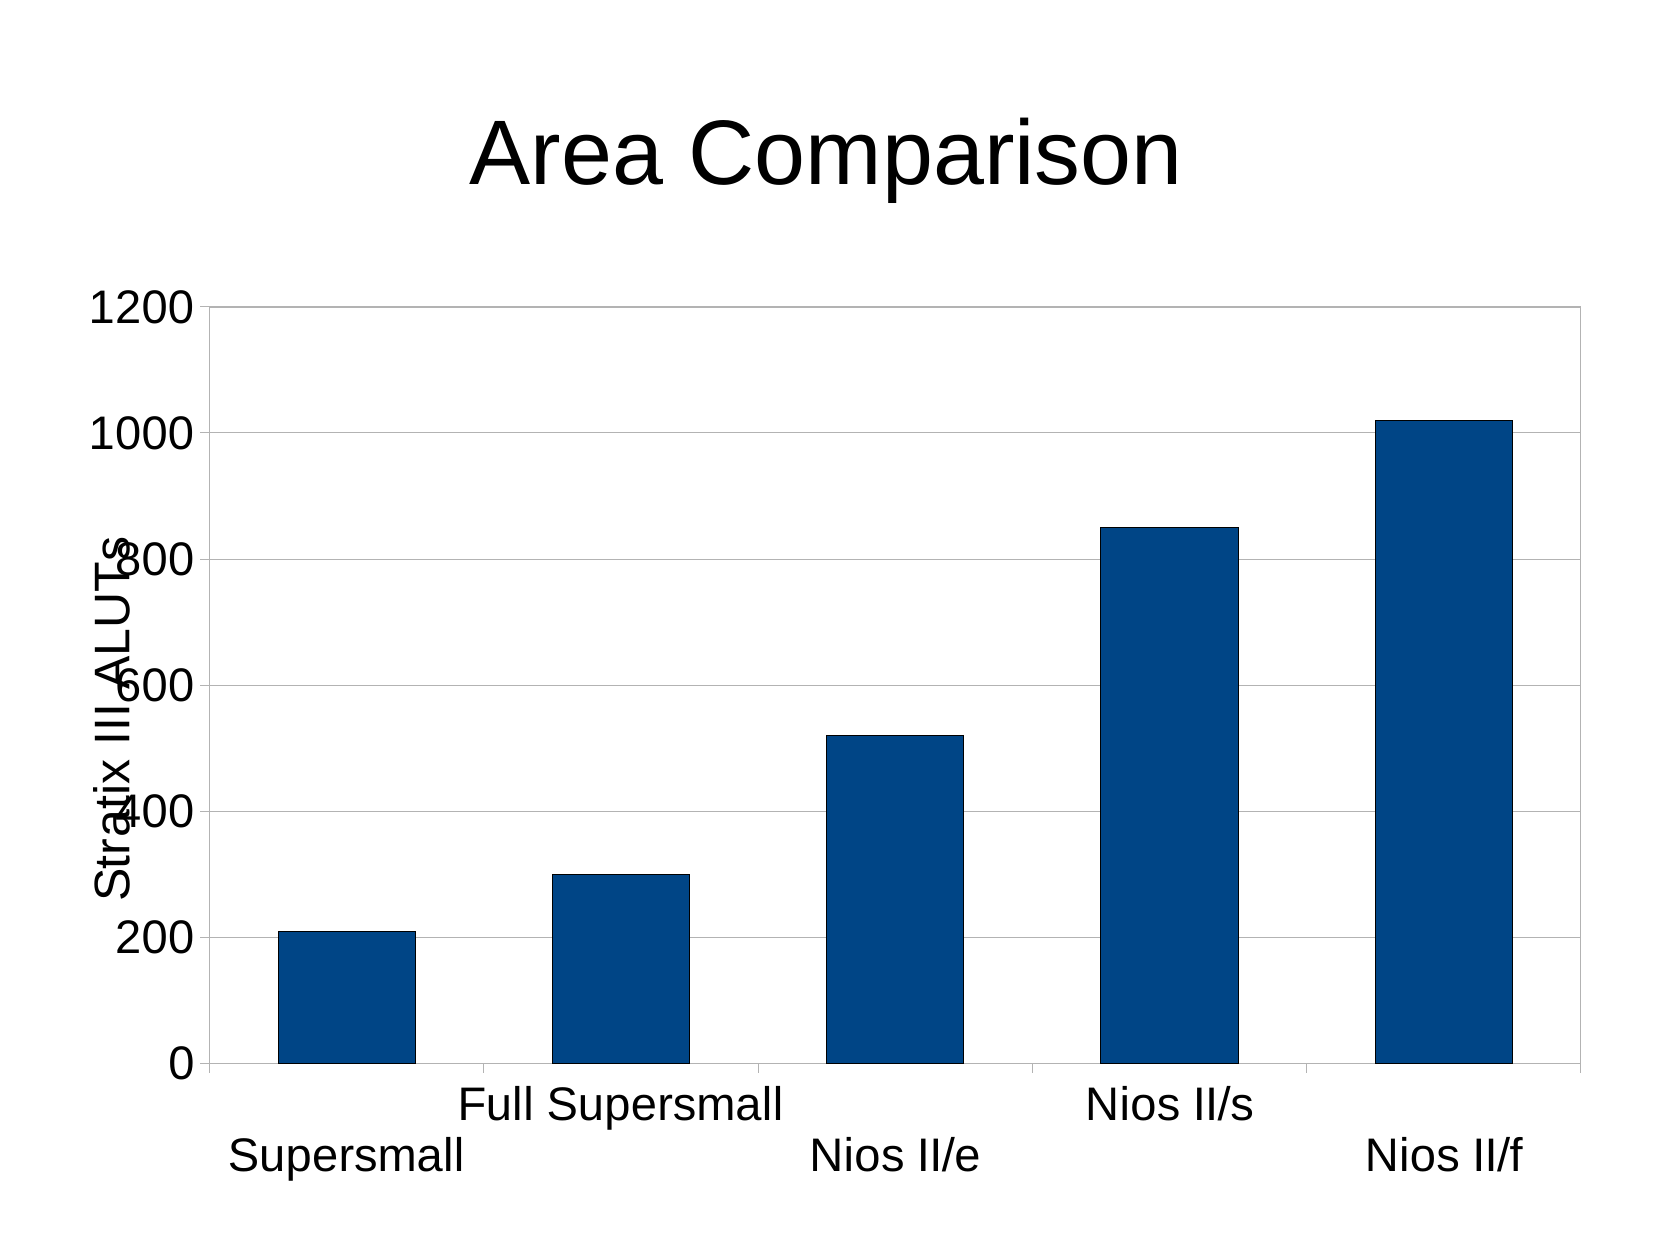

# Area Comparison
### Chart
| Category | Column 1 |
|---|---|
| Supersmall | 209.0 |
| Full Supersmall | 300.0 |
| Nios II/e | 520.0 |
| Nios II/s | 850.0 |
| Nios II/f | 1020.0 |